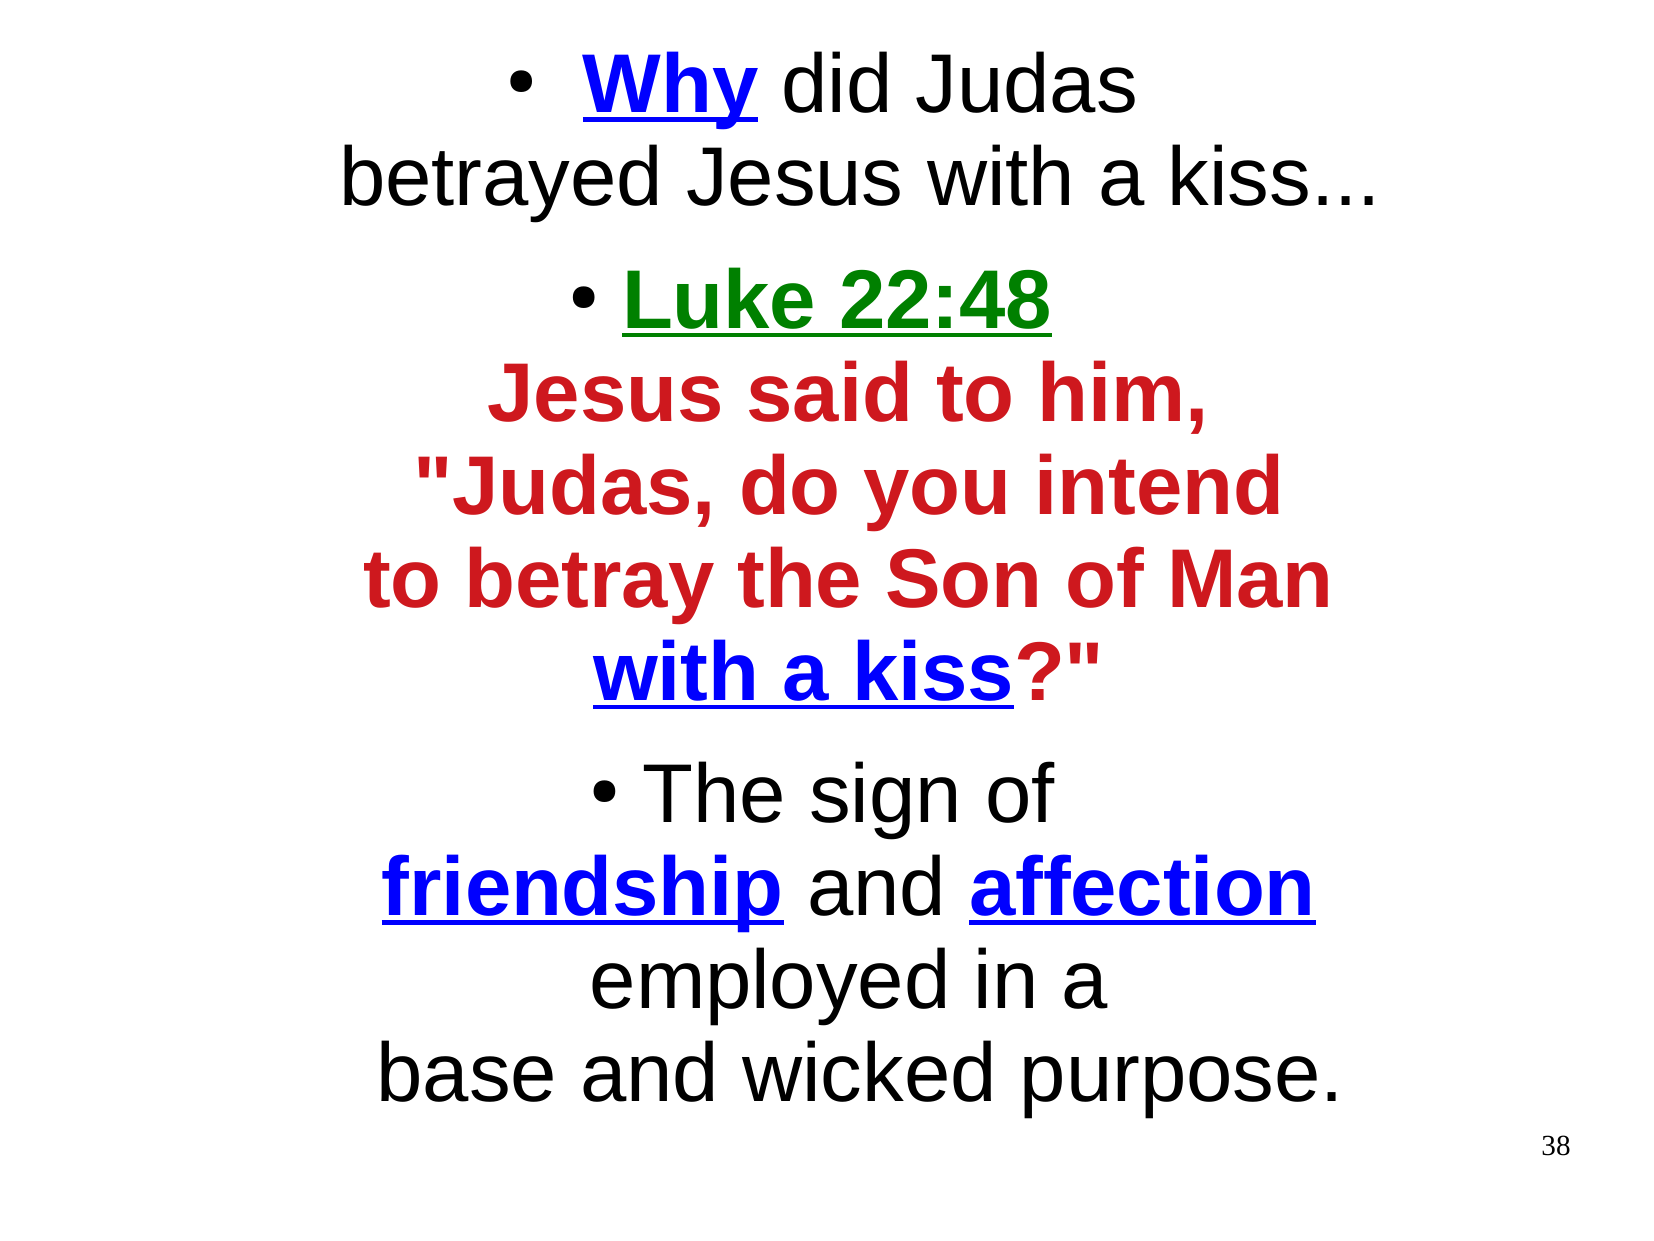

# Why did Judas betrayed Jesus with a kiss...
Luke 22:48 
Jesus said to him,
"Judas, do you intend
to betray the Son of Man
with a kiss?"
The sign of
friendship and affection
employed in a
base and wicked purpose.
38